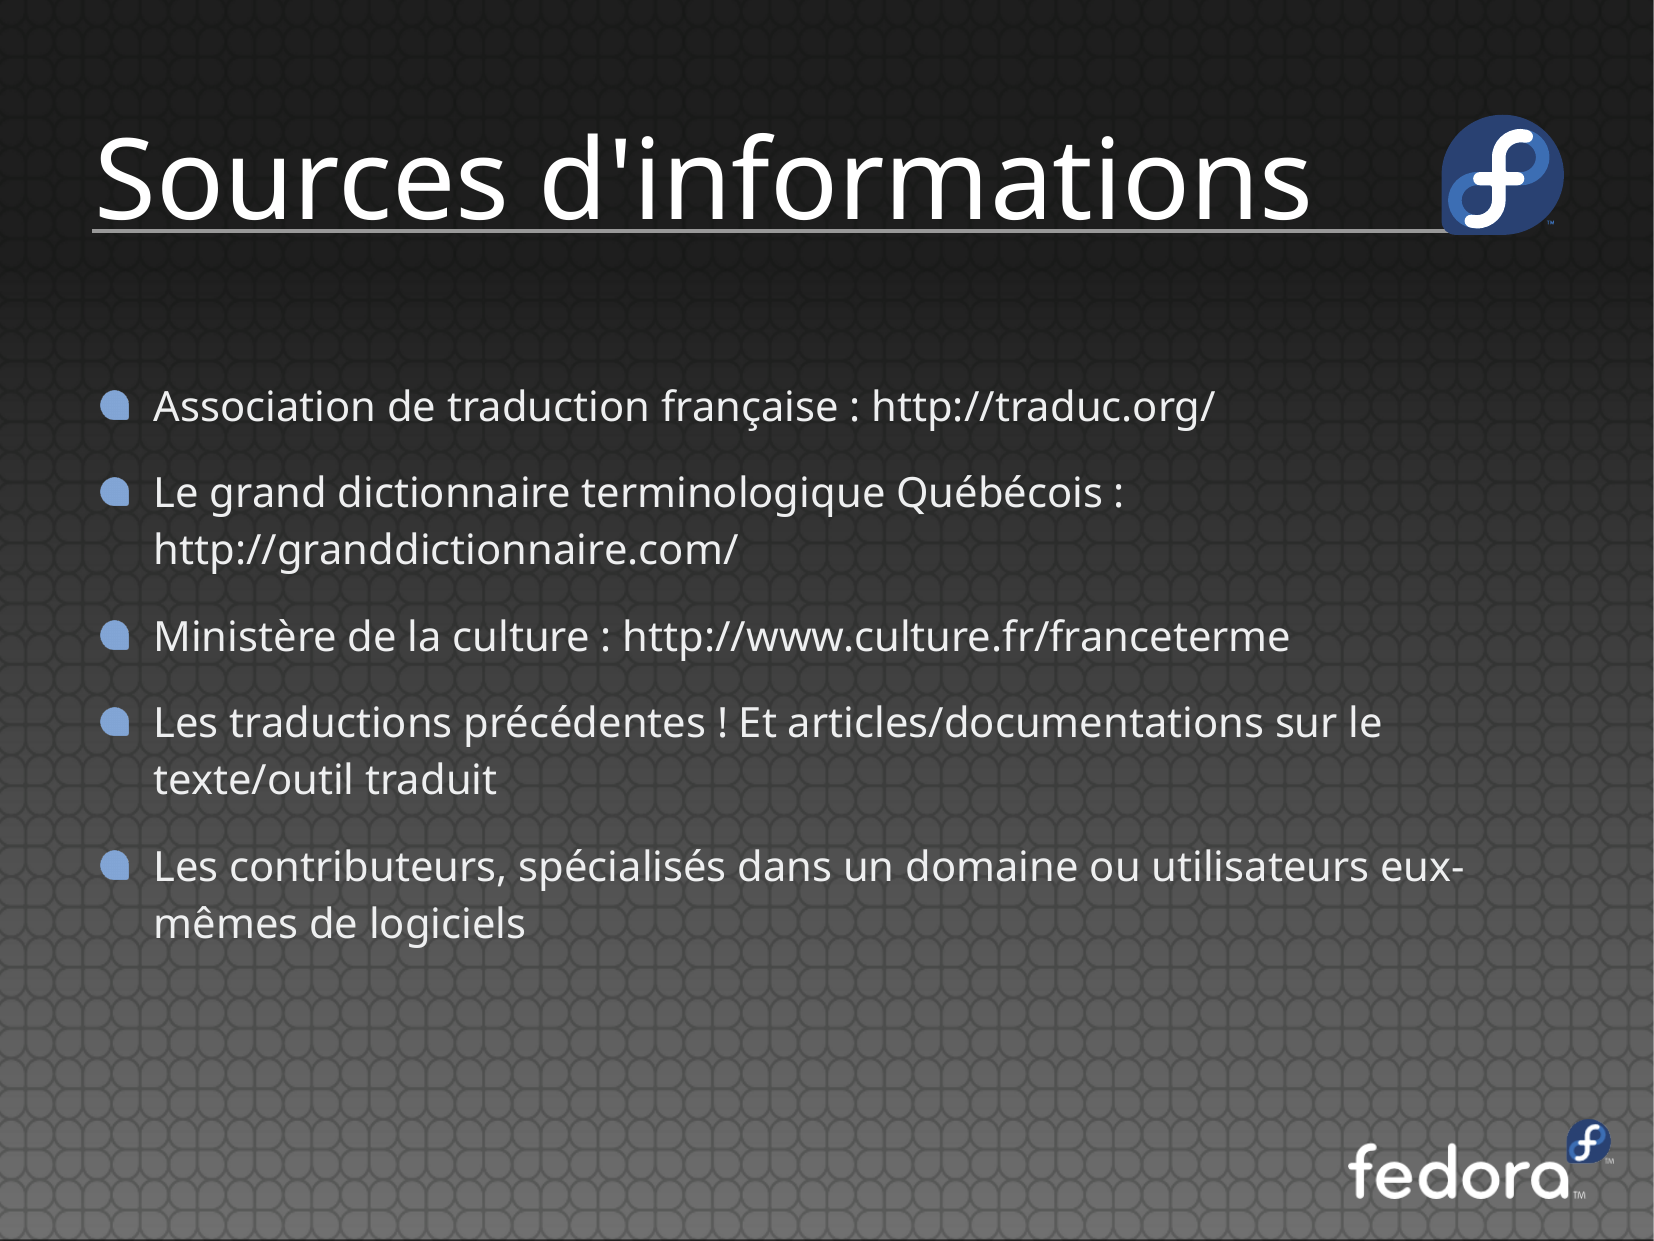

Sources d'informations
# Association de traduction française : http://traduc.org/
Le grand dictionnaire terminologique Québécois : http://granddictionnaire.com/
Ministère de la culture : http://www.culture.fr/franceterme
Les traductions précédentes ! Et articles/documentations sur le texte/outil traduit
Les contributeurs, spécialisés dans un domaine ou utilisateurs eux-mêmes de logiciels